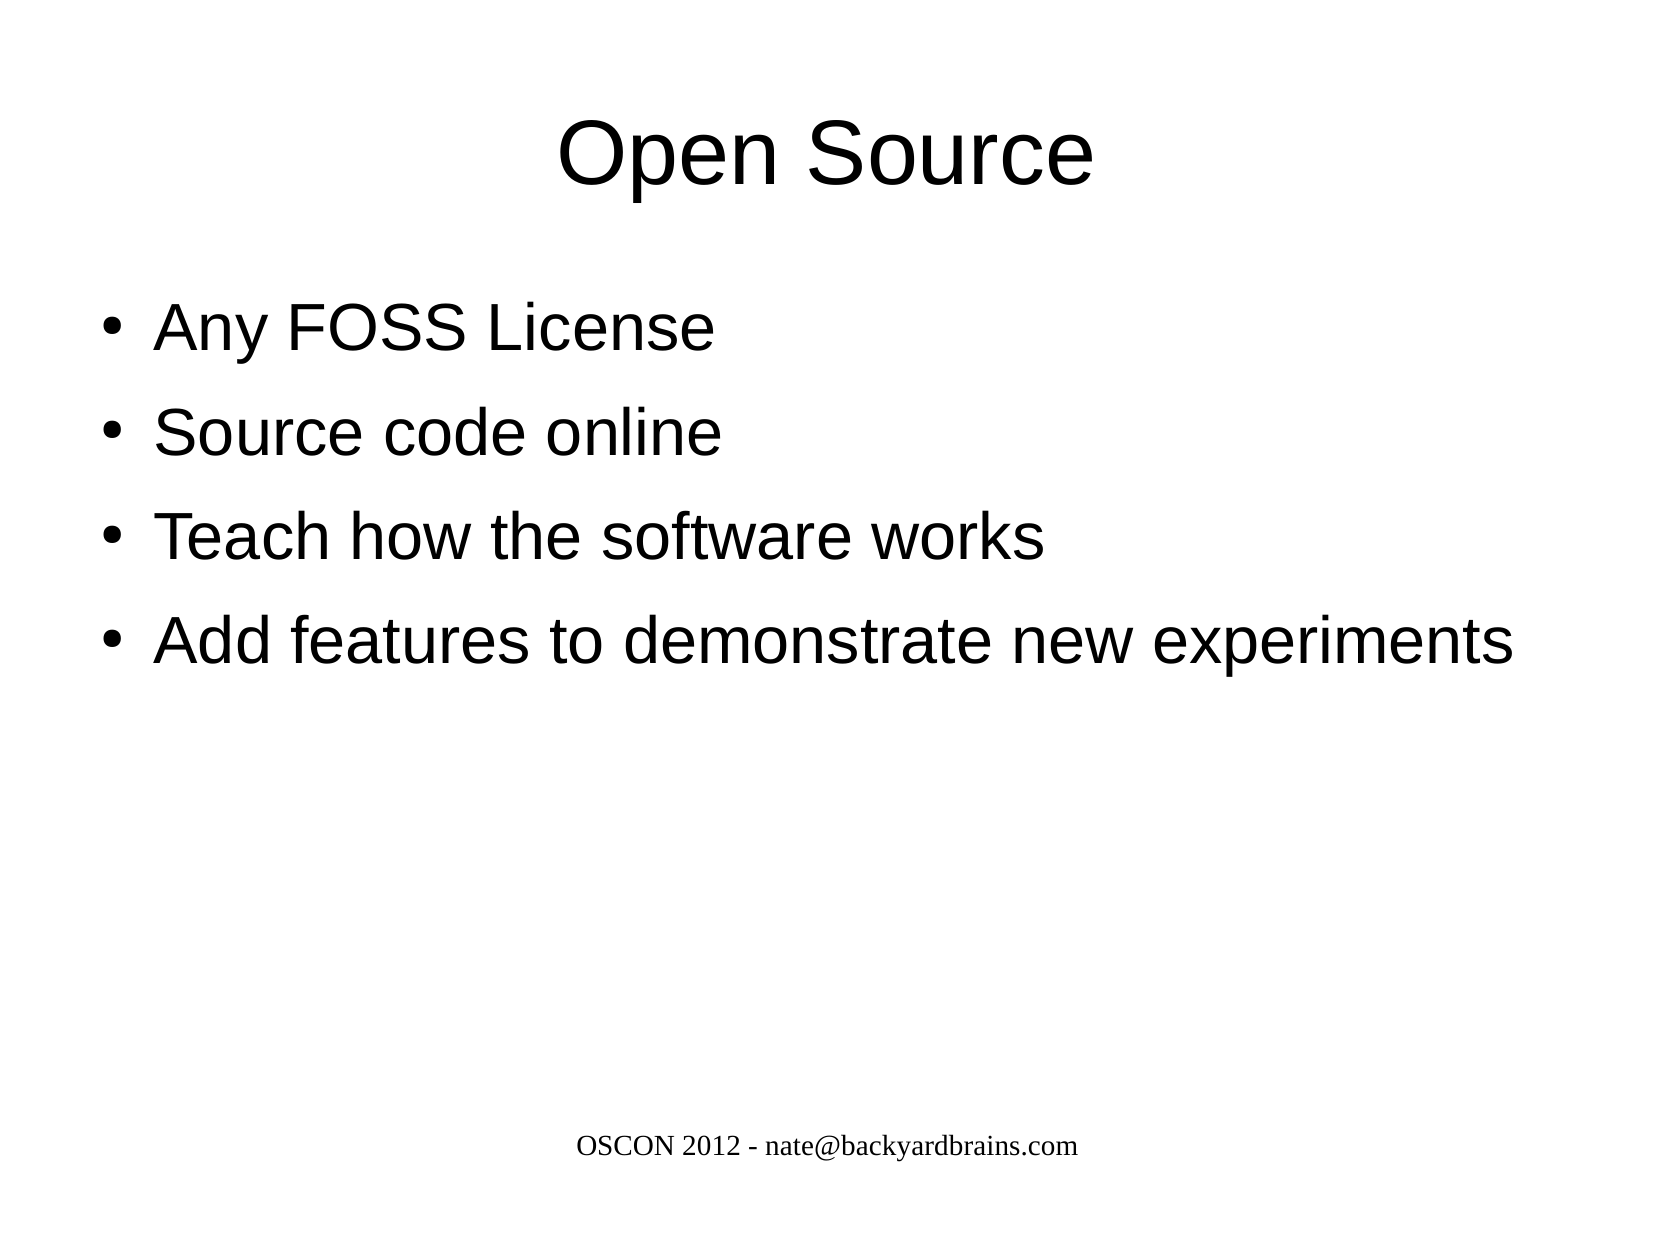

# Open Source
Any FOSS License
Source code online
Teach how the software works
Add features to demonstrate new experiments
OSCON 2012 - nate@backyardbrains.com